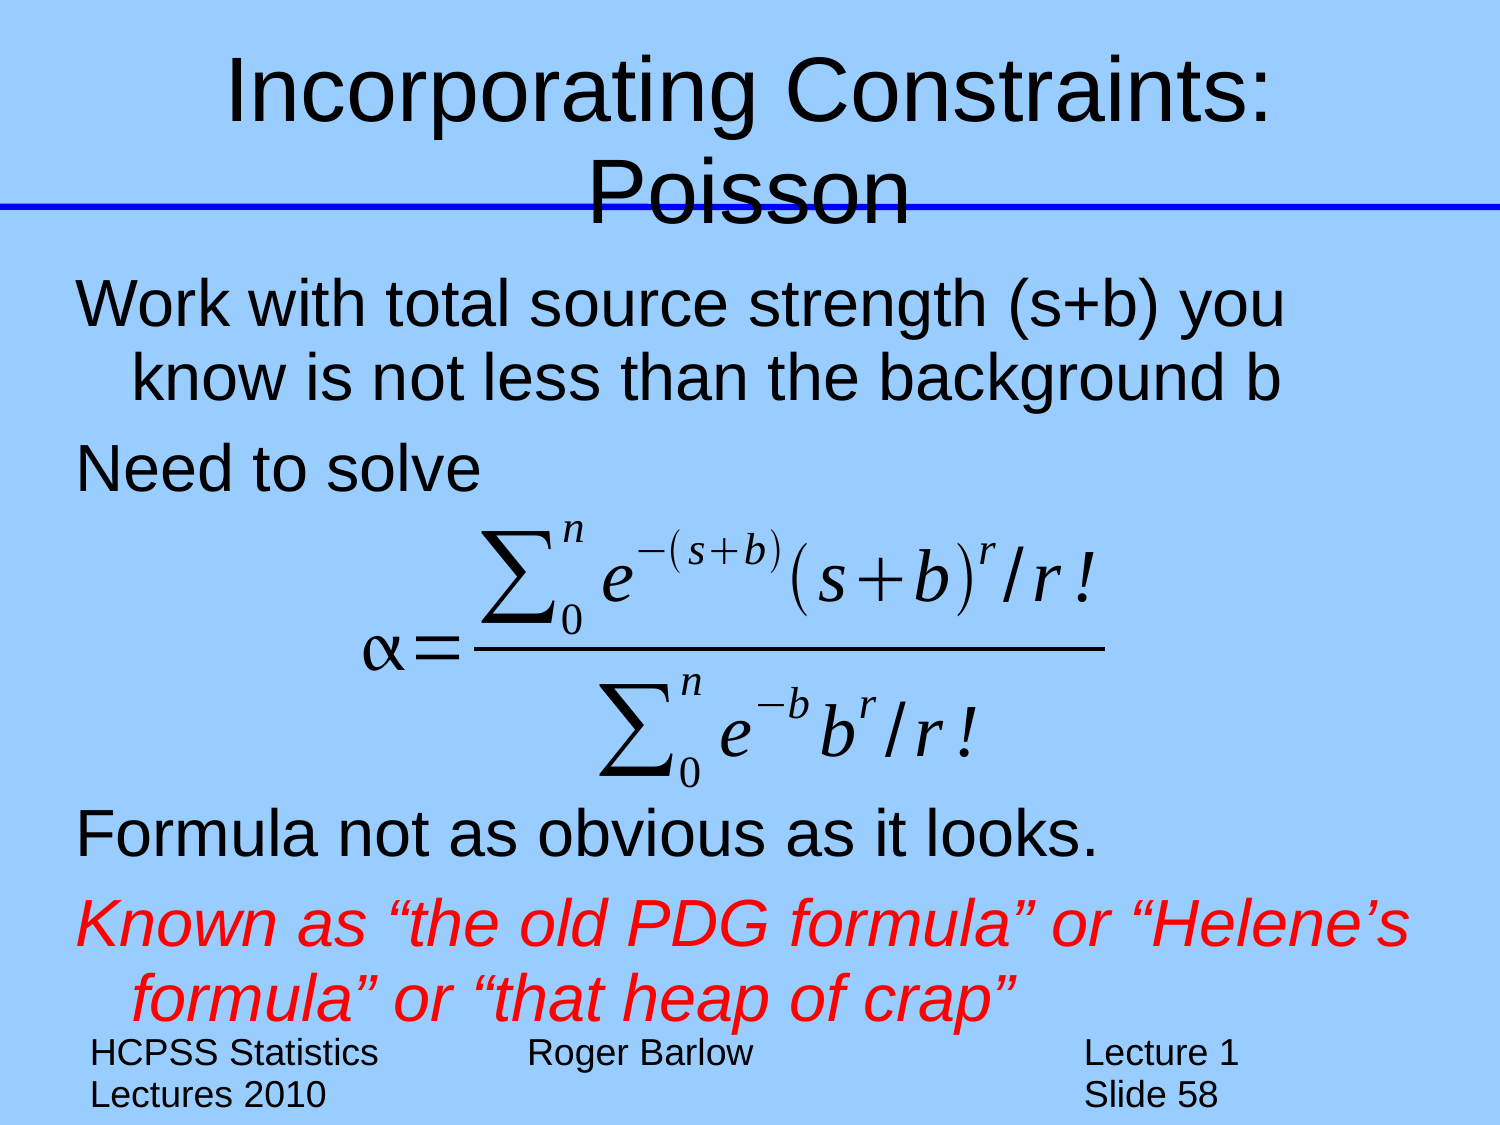

# Incorporating Constraints: Poisson
Work with total source strength (s+b) you know is not less than the background b
Need to solve
Formula not as obvious as it looks.
Known as “the old PDG formula” or “Helene’s formula” or “that heap of crap”
58